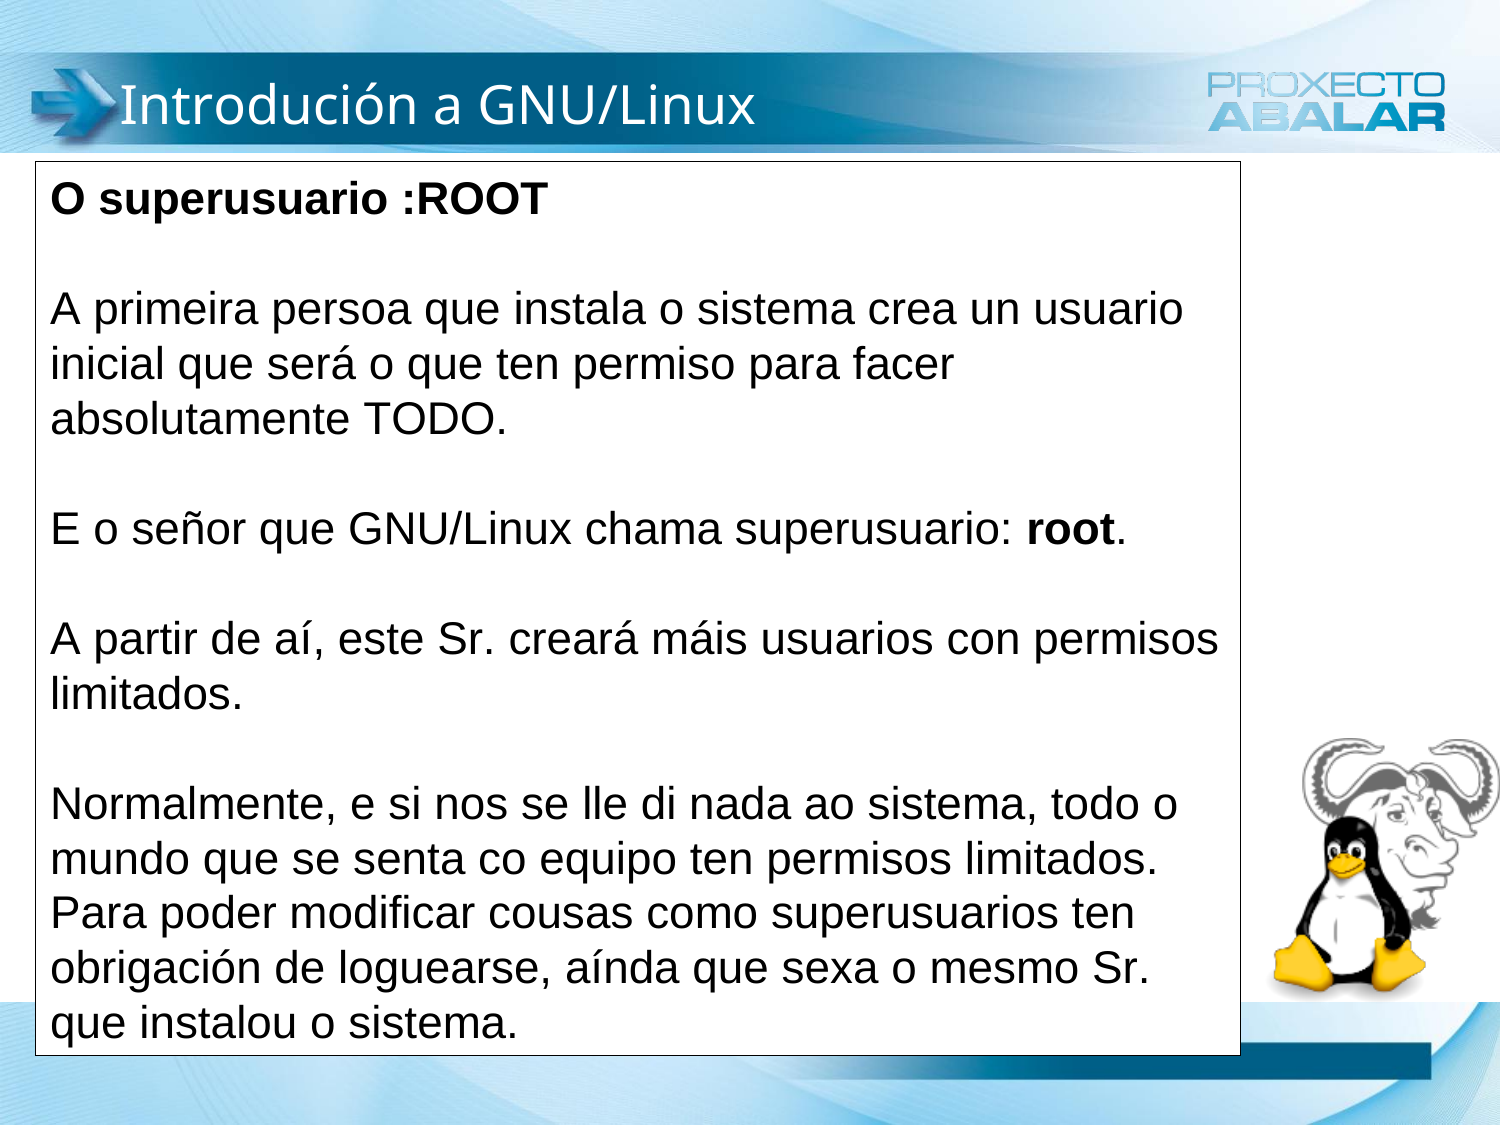

Introdución a GNU/Linux
O superusuario :ROOT
A primeira persoa que instala o sistema crea un usuario inicial que será o que ten permiso para facer absolutamente TODO.
E o señor que GNU/Linux chama superusuario: root.
A partir de aí, este Sr. creará máis usuarios con permisos limitados.
Normalmente, e si nos se lle di nada ao sistema, todo o mundo que se senta co equipo ten permisos limitados. Para poder modificar cousas como superusuarios ten obrigación de loguearse, aínda que sexa o mesmo Sr. que instalou o sistema.